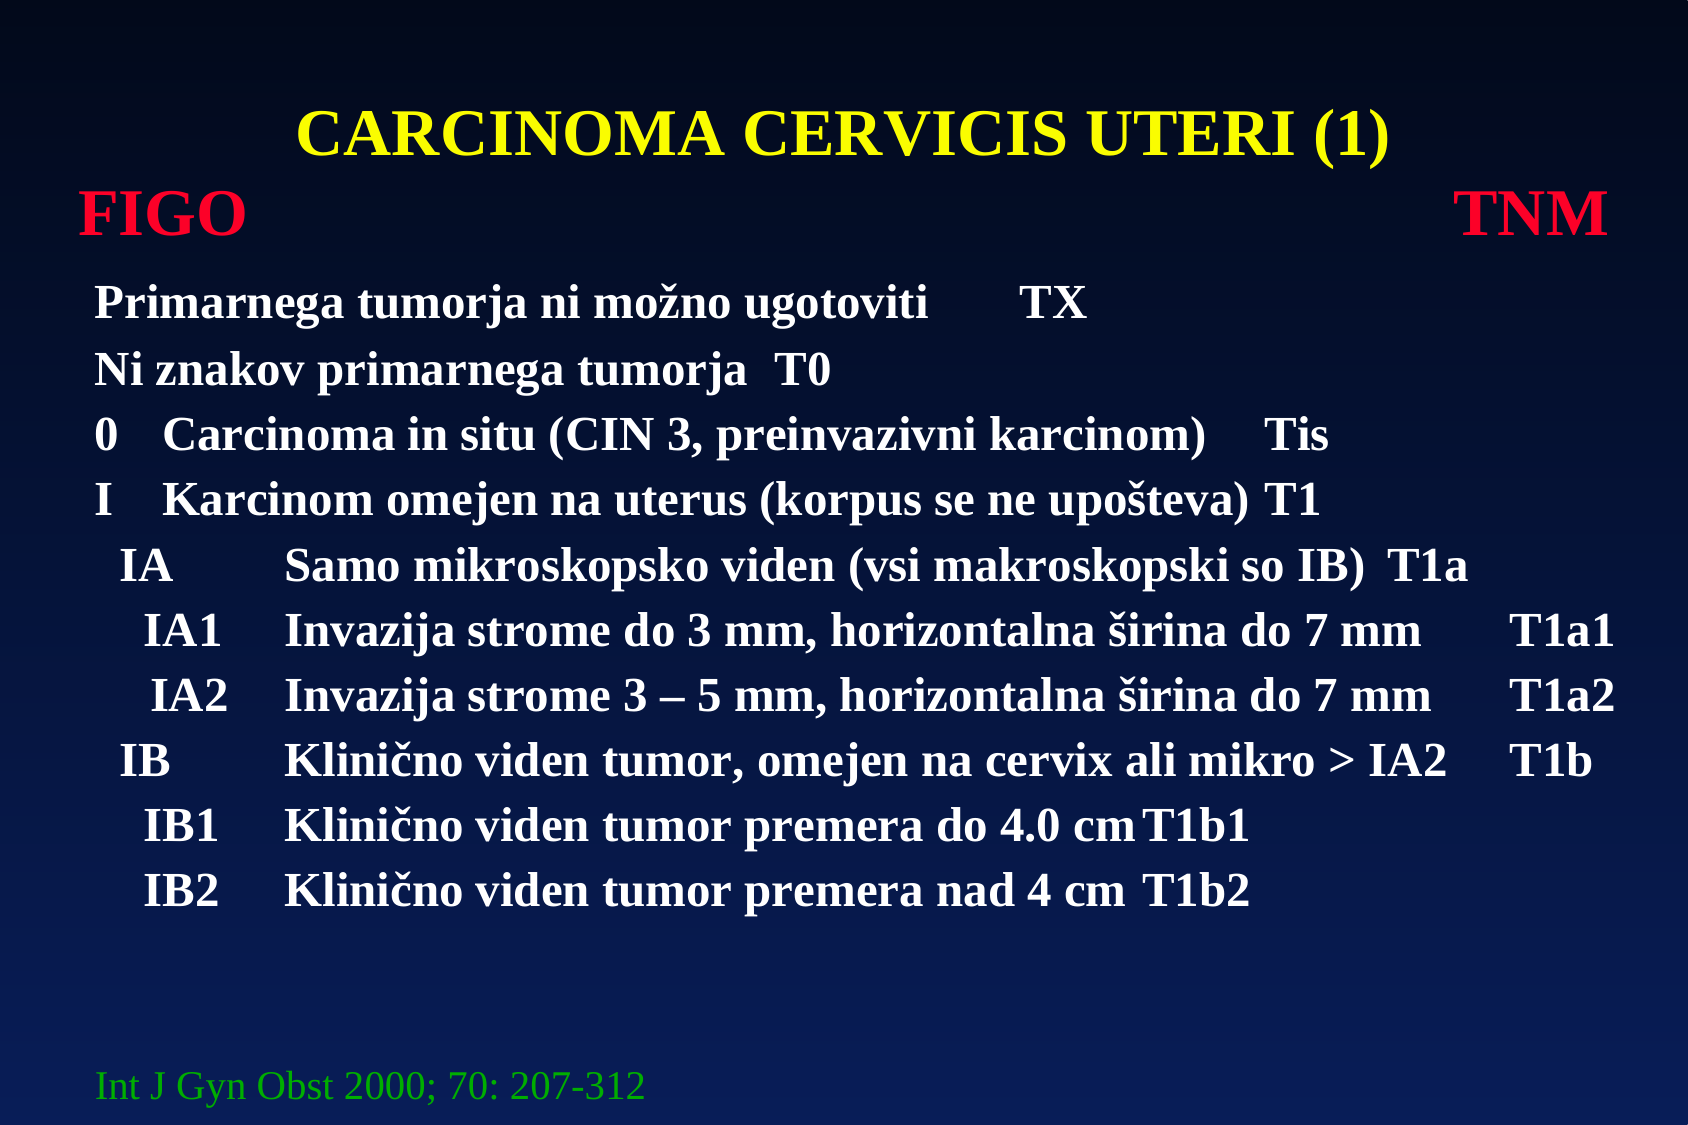

# CARCINOMA CERVICIS UTERI (1) FIGO										TNM
			Primarnega tumorja ni možno ugotoviti				TX
 			Ni znakov primarnega tumorja					T0
	0		Carcinoma in situ (CIN 3, preinvazivni karcinom)		Tis
	I		Karcinom omejen na uterus (korpus se ne upošteva)		T1
	 IA	Samo mikroskopsko viden (vsi makroskopski so IB)		T1a
	 IA1	Invazija strome do 3 mm, horizontalna širina do 7 mm	T1a1
 IA2	Invazija strome 3 – 5 mm, horizontalna širina do 7 mm	T1a2
	 IB	Klinično viden tumor, omejen na cervix ali mikro > IA2	T1b
	 IB1	Klinično viden tumor premera do 4.0 cm				T1b1
	 IB2	Klinično viden tumor premera nad 4 cm				T1b2
									Int J Gyn Obst 2000; 70: 207-312